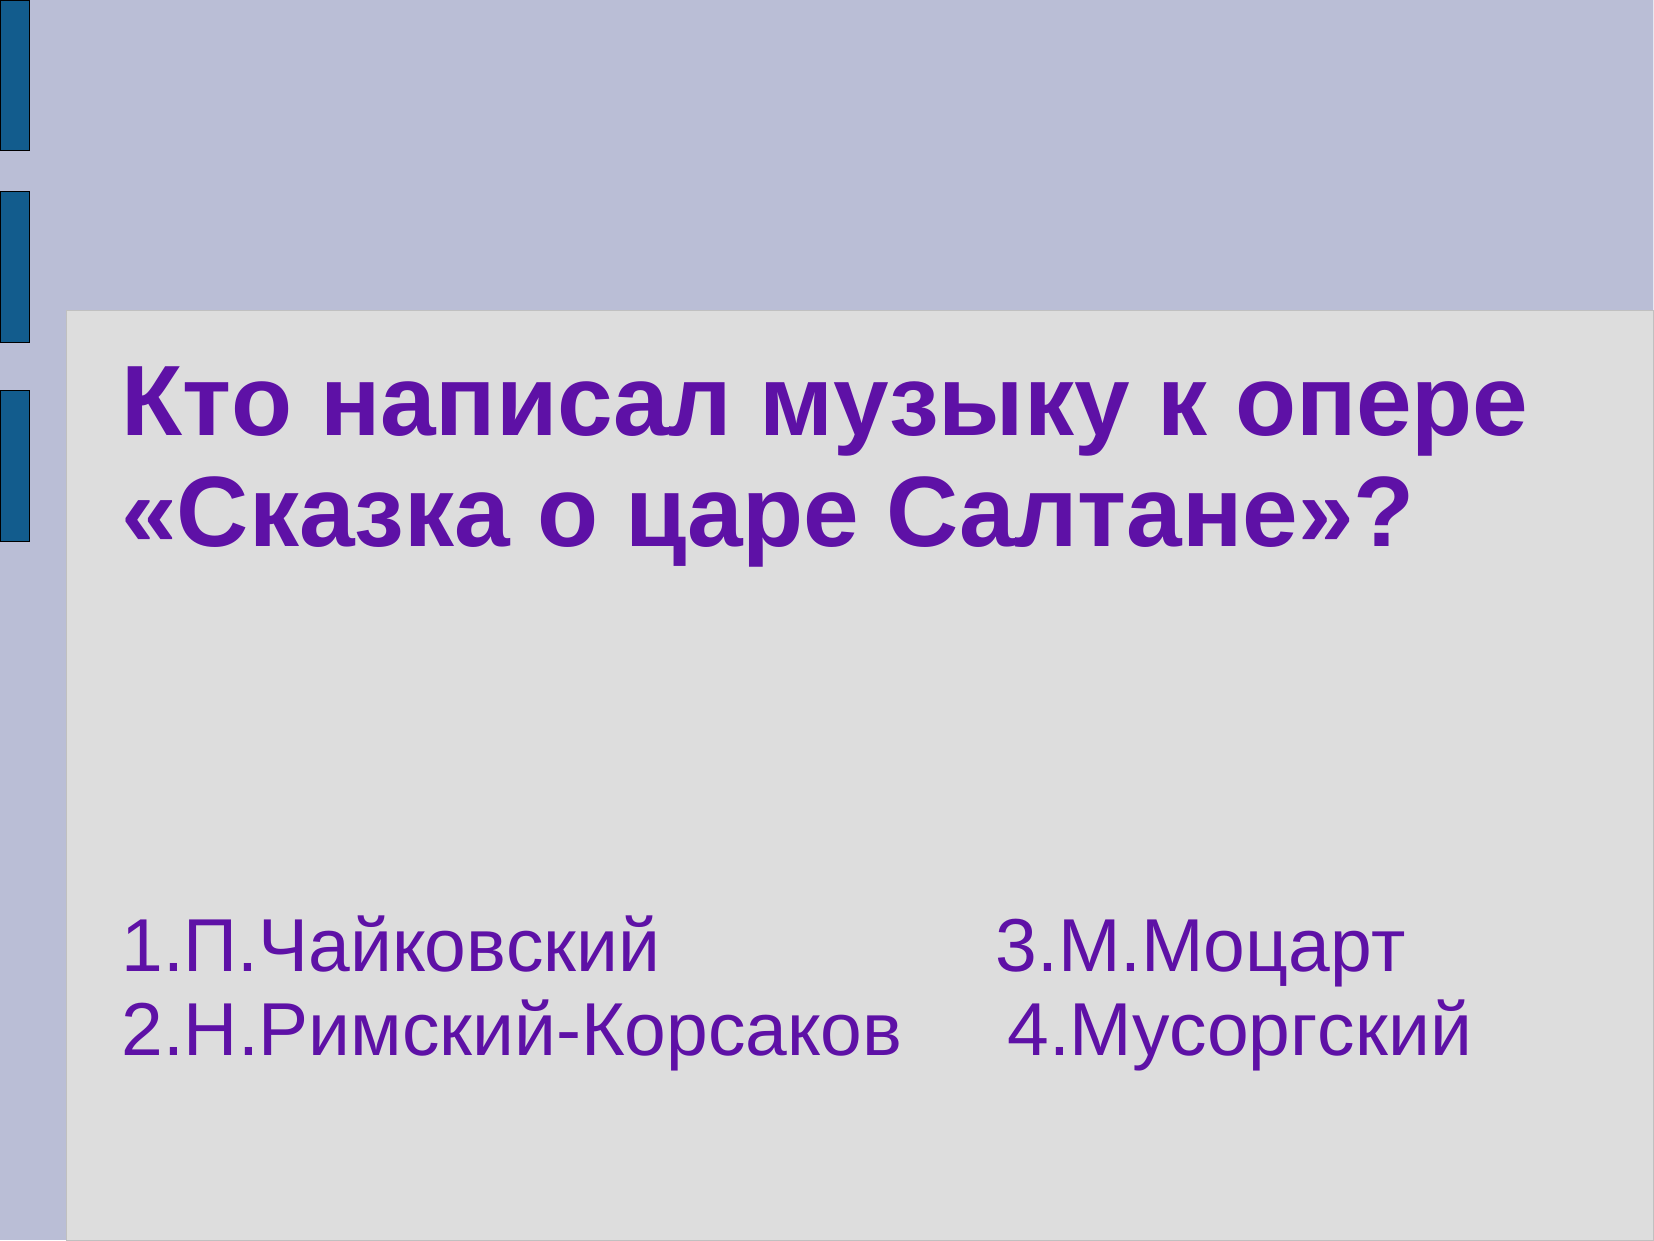

#
Кто написал музыку к опере «Сказка о царе Салтане»?
1.П.Чайковский				 3.М.Моцарт
2.Н.Римский-Корсаков 		4.Мусоргский